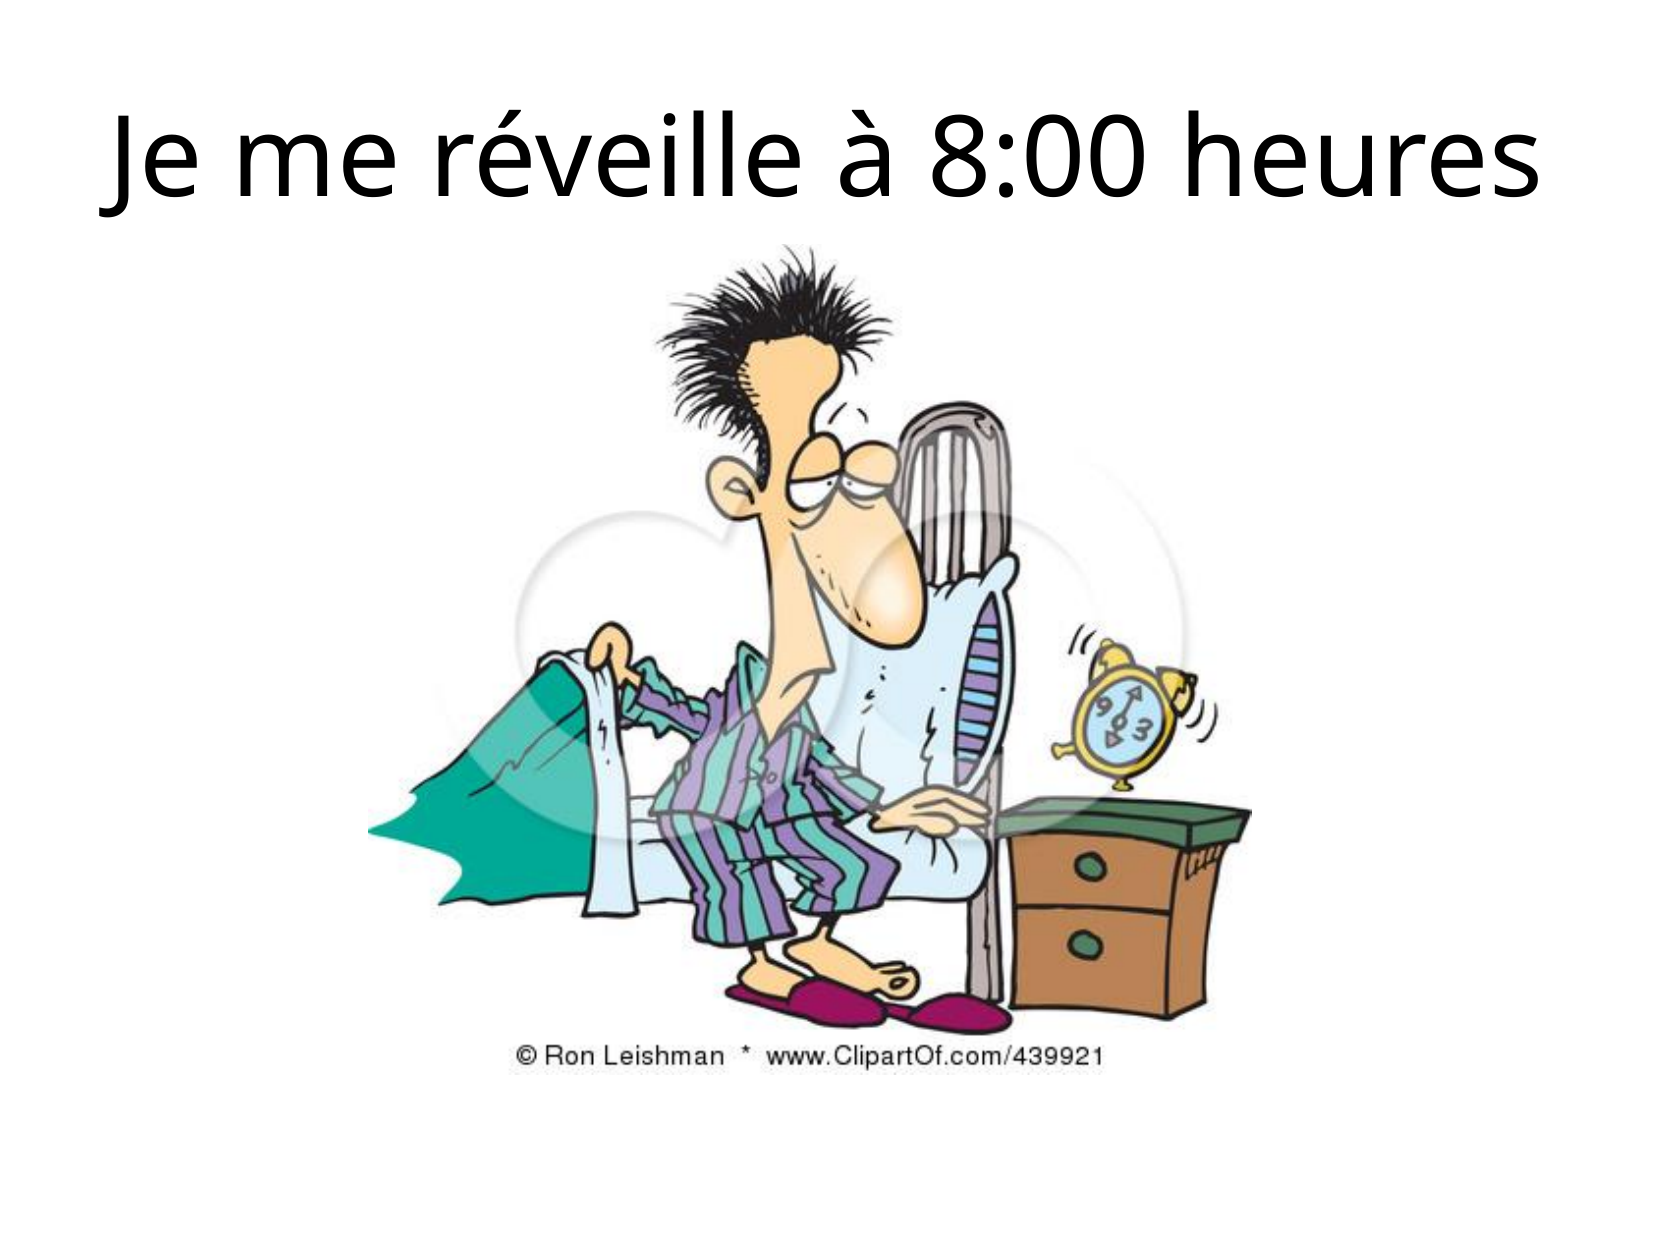

# Je me réveille à 8:00 heures